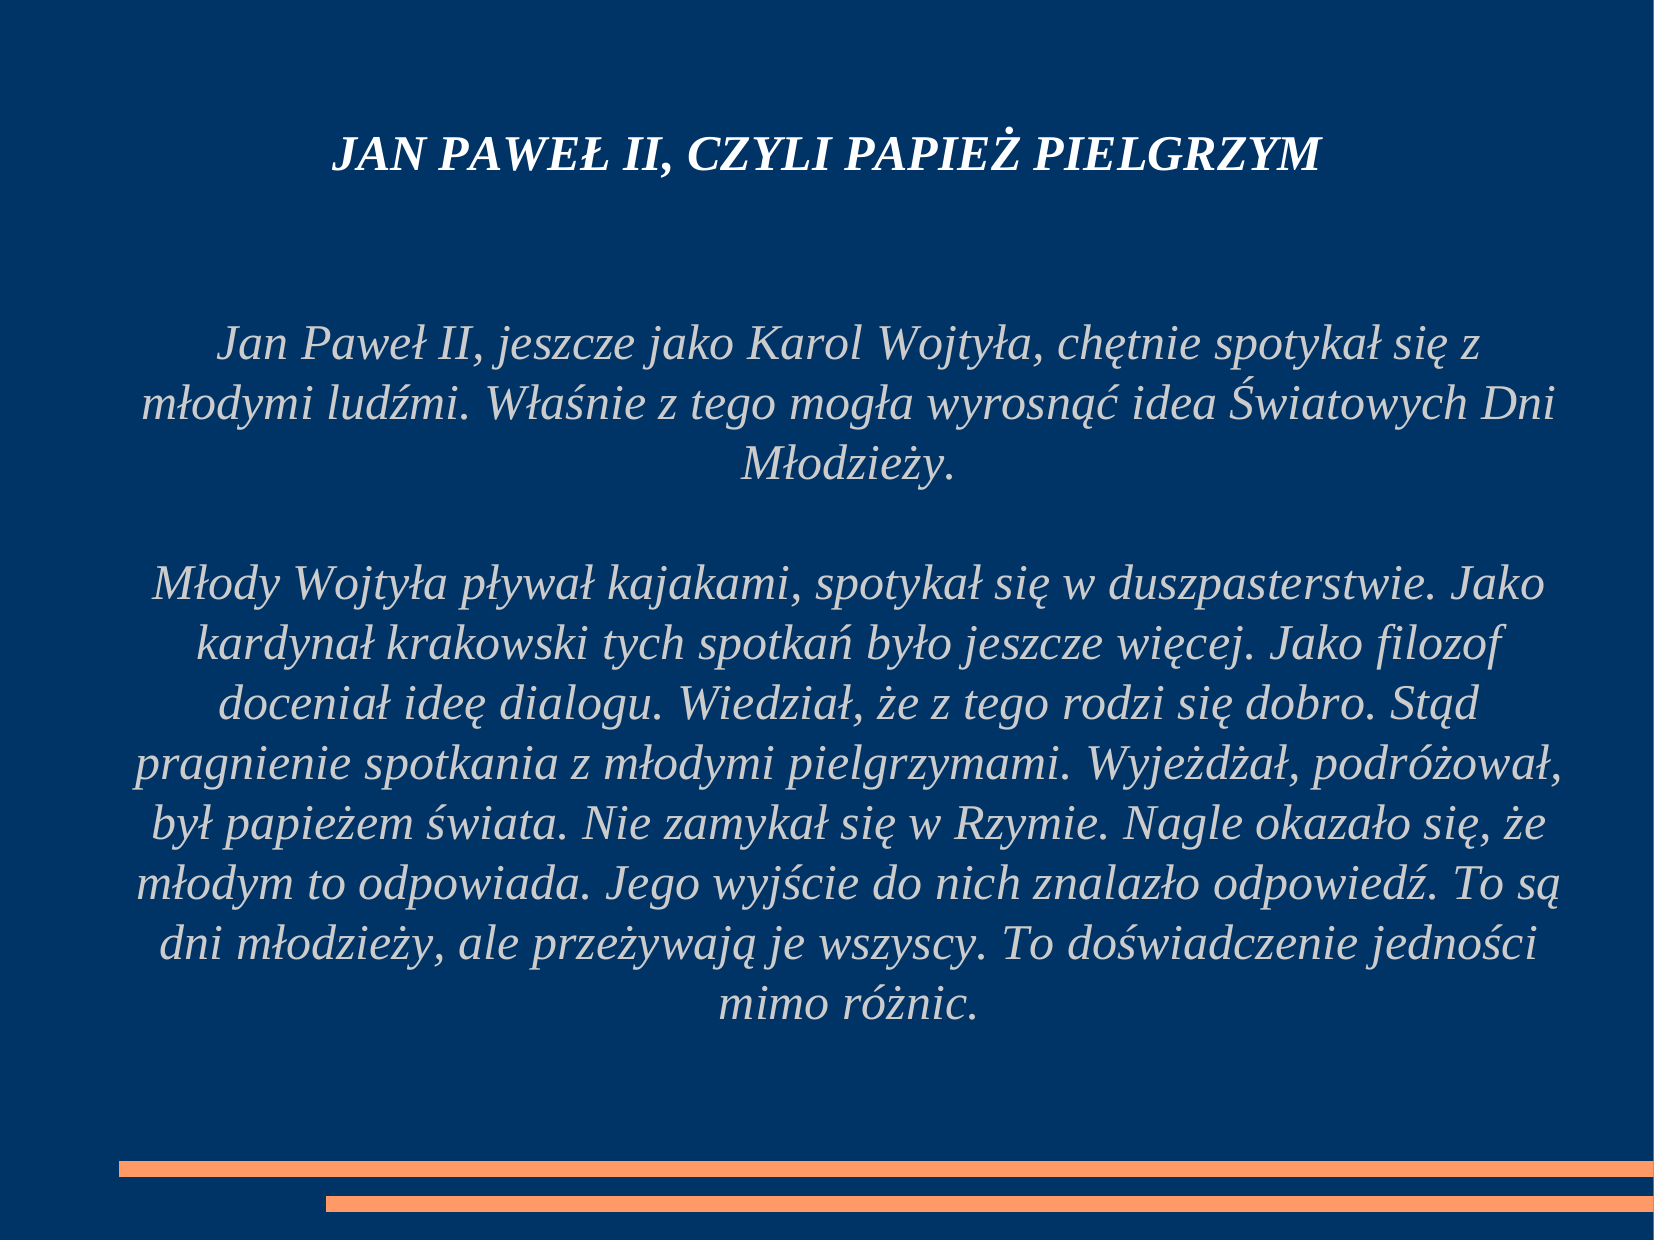

# JAN PAWEŁ II, CZYLI PAPIEŻ PIELGRZYM
Jan Paweł II, jeszcze jako Karol Wojtyła, chętnie spotykał się z młodymi ludźmi. Właśnie z tego mogła wyrosnąć idea Światowych Dni Młodzieży.
Młody Wojtyła pływał kajakami, spotykał się w duszpasterstwie. Jako kardynał krakowski tych spotkań było jeszcze więcej. Jako filozof doceniał ideę dialogu. Wiedział, że z tego rodzi się dobro. Stąd pragnienie spotkania z młodymi pielgrzymami. Wyjeżdżał, podróżował, był papieżem świata. Nie zamykał się w Rzymie. Nagle okazało się, że młodym to odpowiada. Jego wyjście do nich znalazło odpowiedź. To są dni młodzieży, ale przeżywają je wszyscy. To doświadczenie jedności mimo różnic.